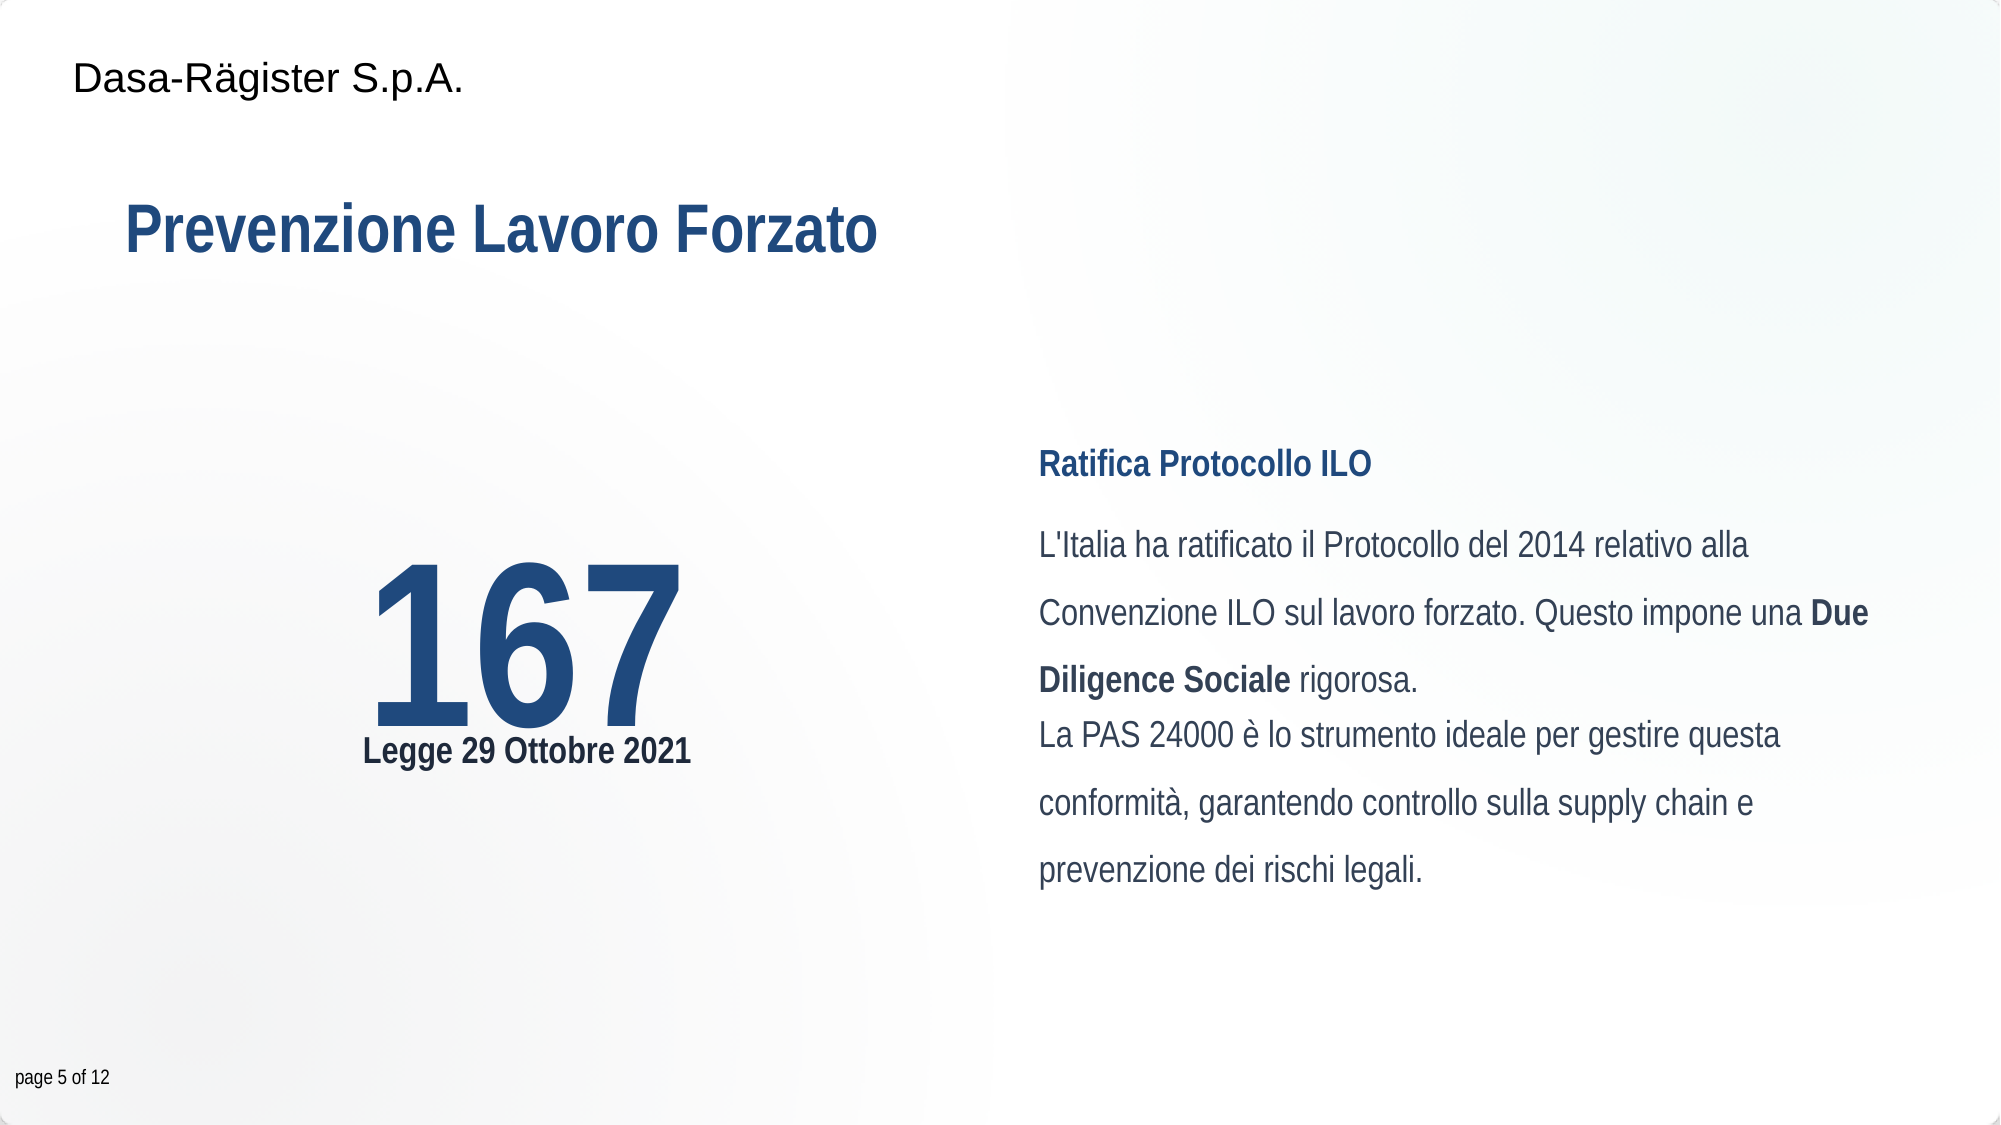

Dasa-Rägister S.p.A.
Prevenzione Lavoro Forzato
Ratifica Protocollo ILO
167
L'Italia ha ratificato il Protocollo del 2014 relativo alla Convenzione ILO sul lavoro forzato. Questo impone una Due Diligence Sociale rigorosa.
La PAS 24000 è lo strumento ideale per gestire questa conformità, garantendo controllo sulla supply chain e prevenzione dei rischi legali.
Legge 29 Ottobre 2021
page 5 of 12